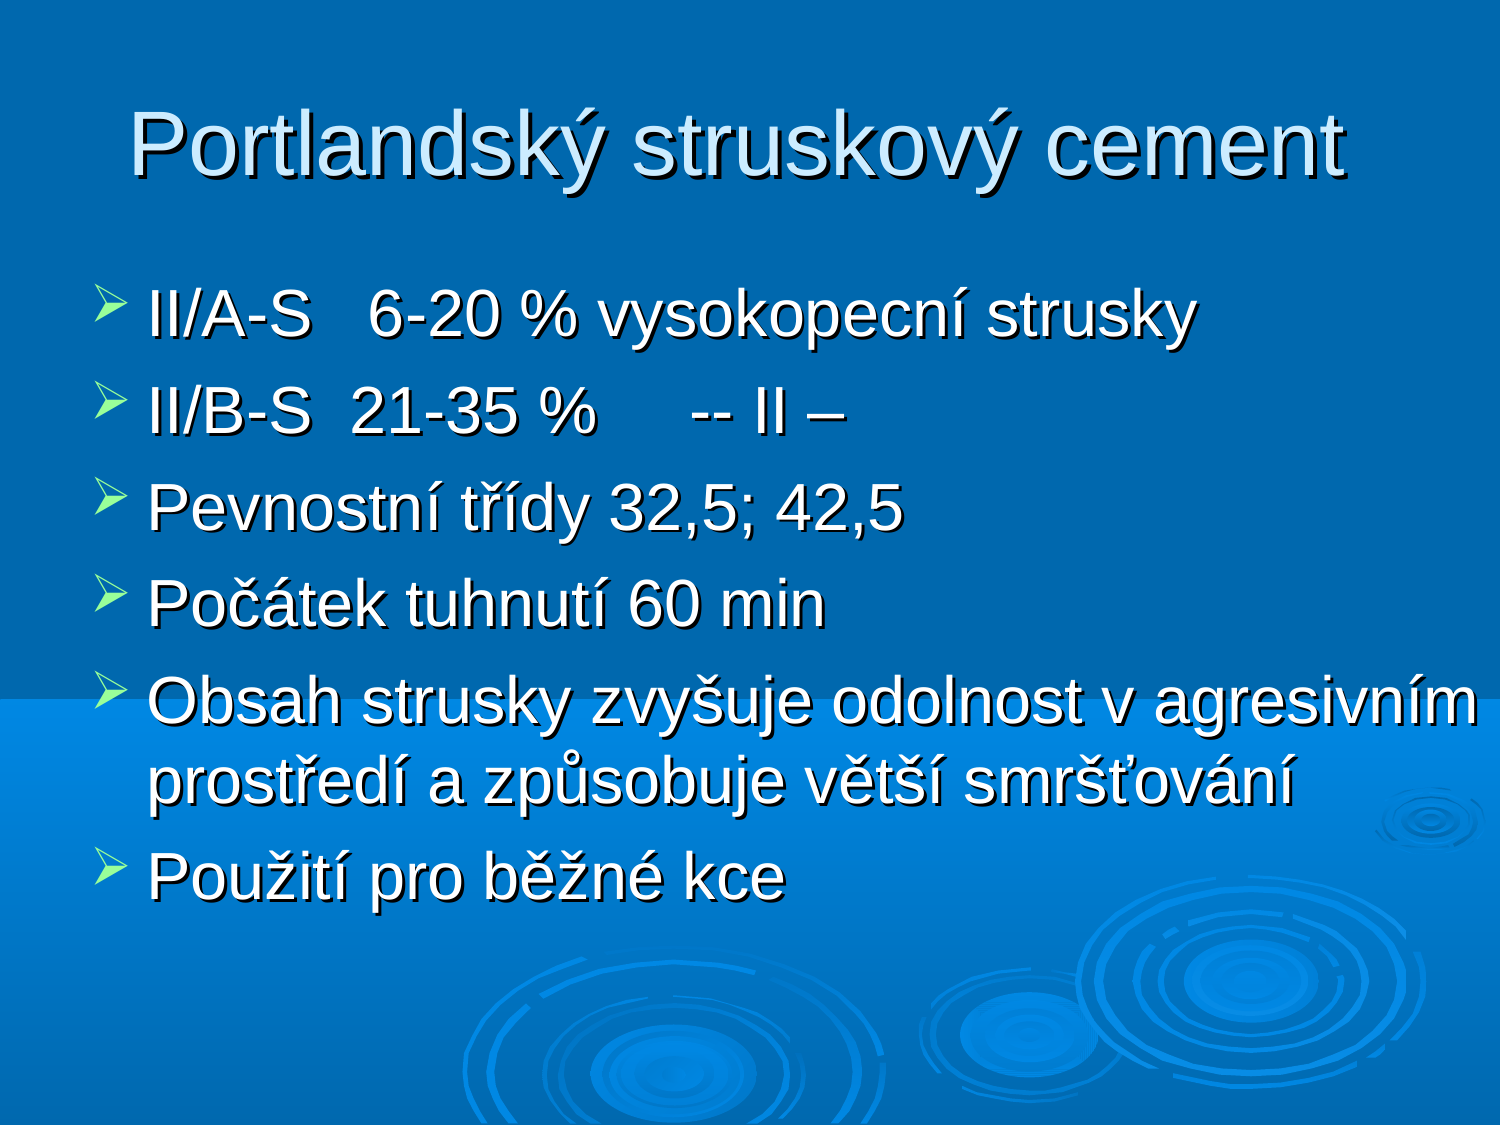

# Portlandský struskový cement
II/A-S 6-20 % vysokopecní strusky
II/B-S 21-35 % -- II –
Pevnostní třídy 32,5; 42,5
Počátek tuhnutí 60 min
Obsah strusky zvyšuje odolnost v agresivním prostředí a způsobuje větší smršťování
Použití pro běžné kce